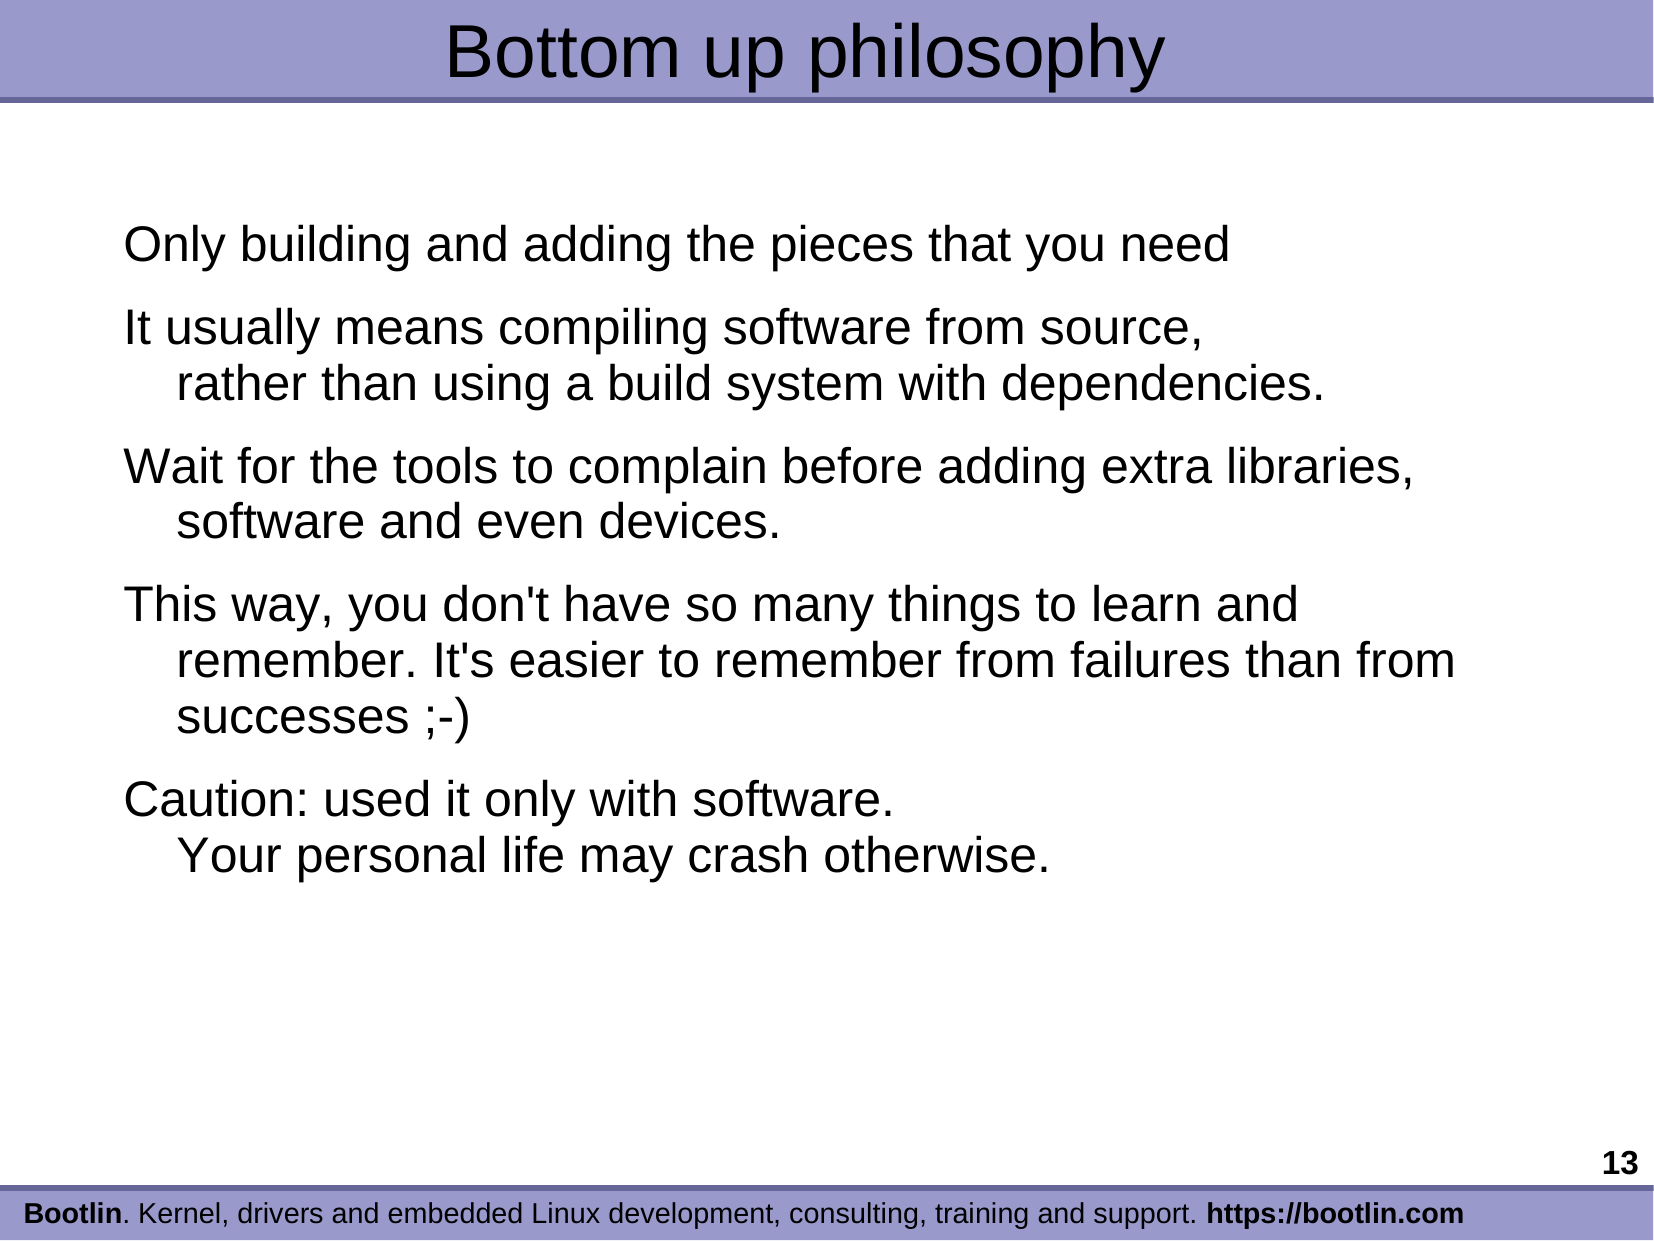

# Bottom up philosophy
Only building and adding the pieces that you need
It usually means compiling software from source,
rather than using a build system with dependencies.
Wait for the tools to complain before adding extra libraries, software and even devices.
This way, you don't have so many things to learn and remember. It's easier to remember from failures than from successes ;-)
Caution: used it only with software.
Your personal life may crash otherwise.